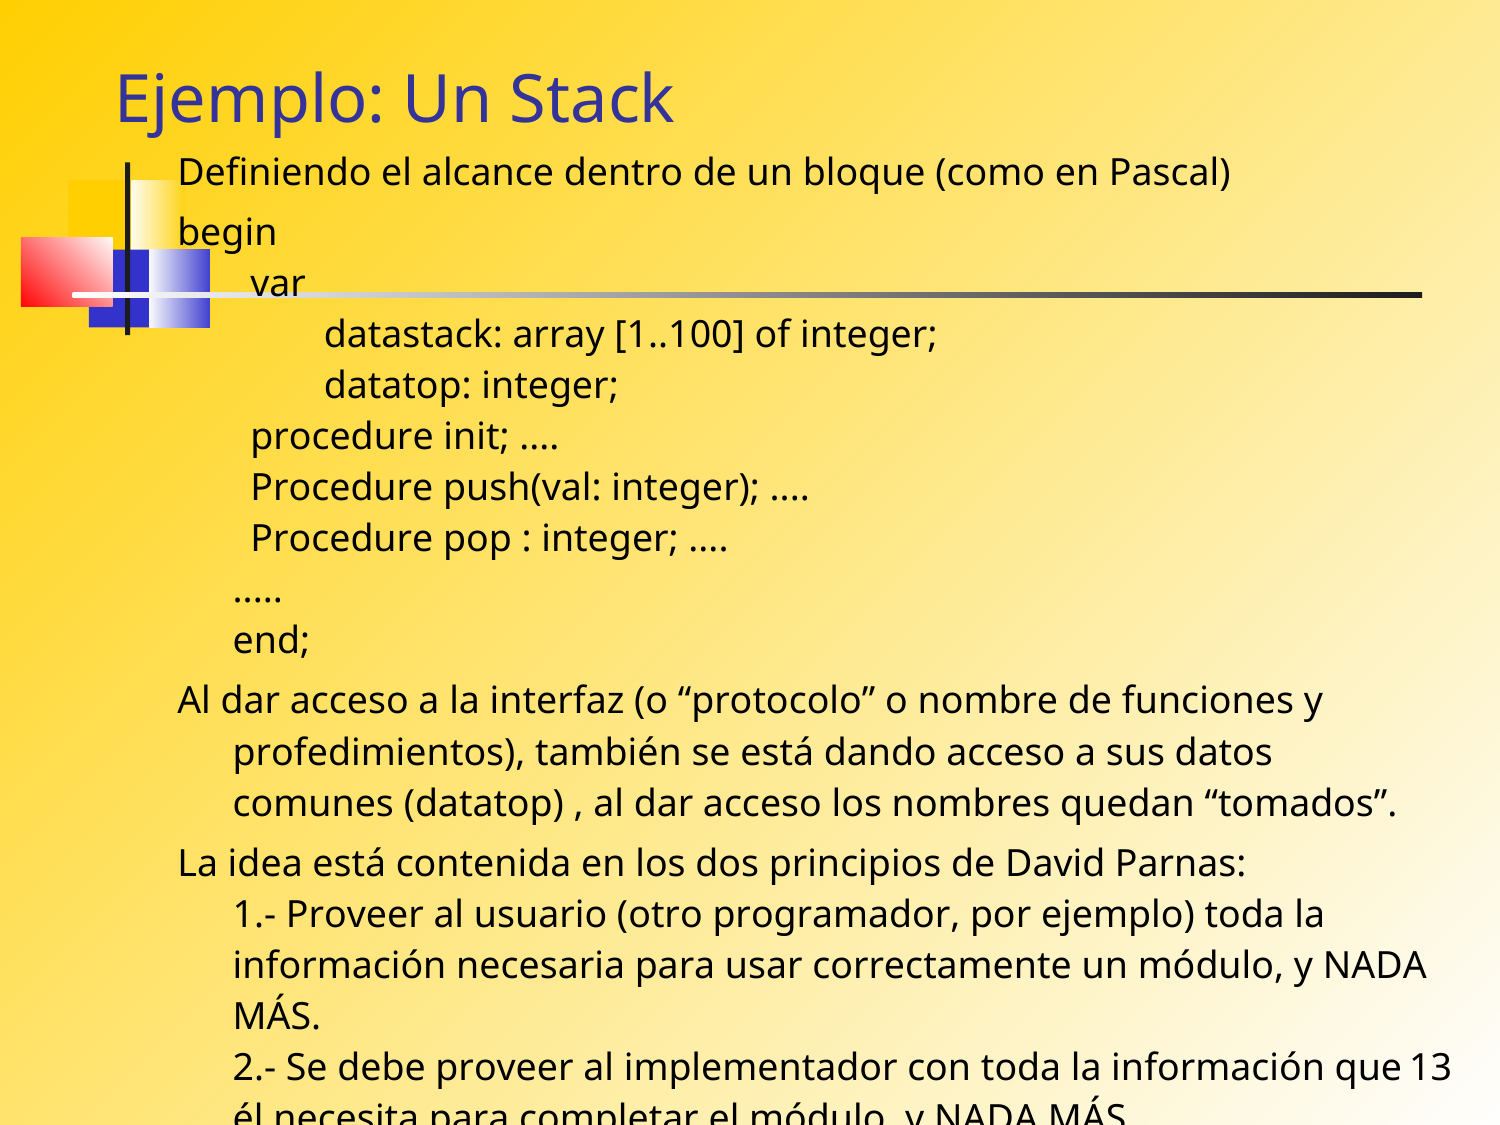

# Ejemplo: Un Stack
Definiendo el alcance dentro de un bloque (como en Pascal)
begin
	var
		datastack: array [1..100] of integer;
		datatop: integer;
	procedure init; ....
	Procedure push(val: integer); ....
	Procedure pop : integer; ....
.....
end;
Al dar acceso a la interfaz (o “protocolo” o nombre de funciones y profedimientos), también se está dando acceso a sus datos comunes (datatop) , al dar acceso los nombres quedan “tomados”.
La idea está contenida en los dos principios de David Parnas:
1.- Proveer al usuario (otro programador, por ejemplo) toda la información necesaria para usar correctamente un módulo, y NADA MÁS.
2.- Se debe proveer al implementador con toda la información que él necesita para completar el módulo, y NADA MÁS.
13